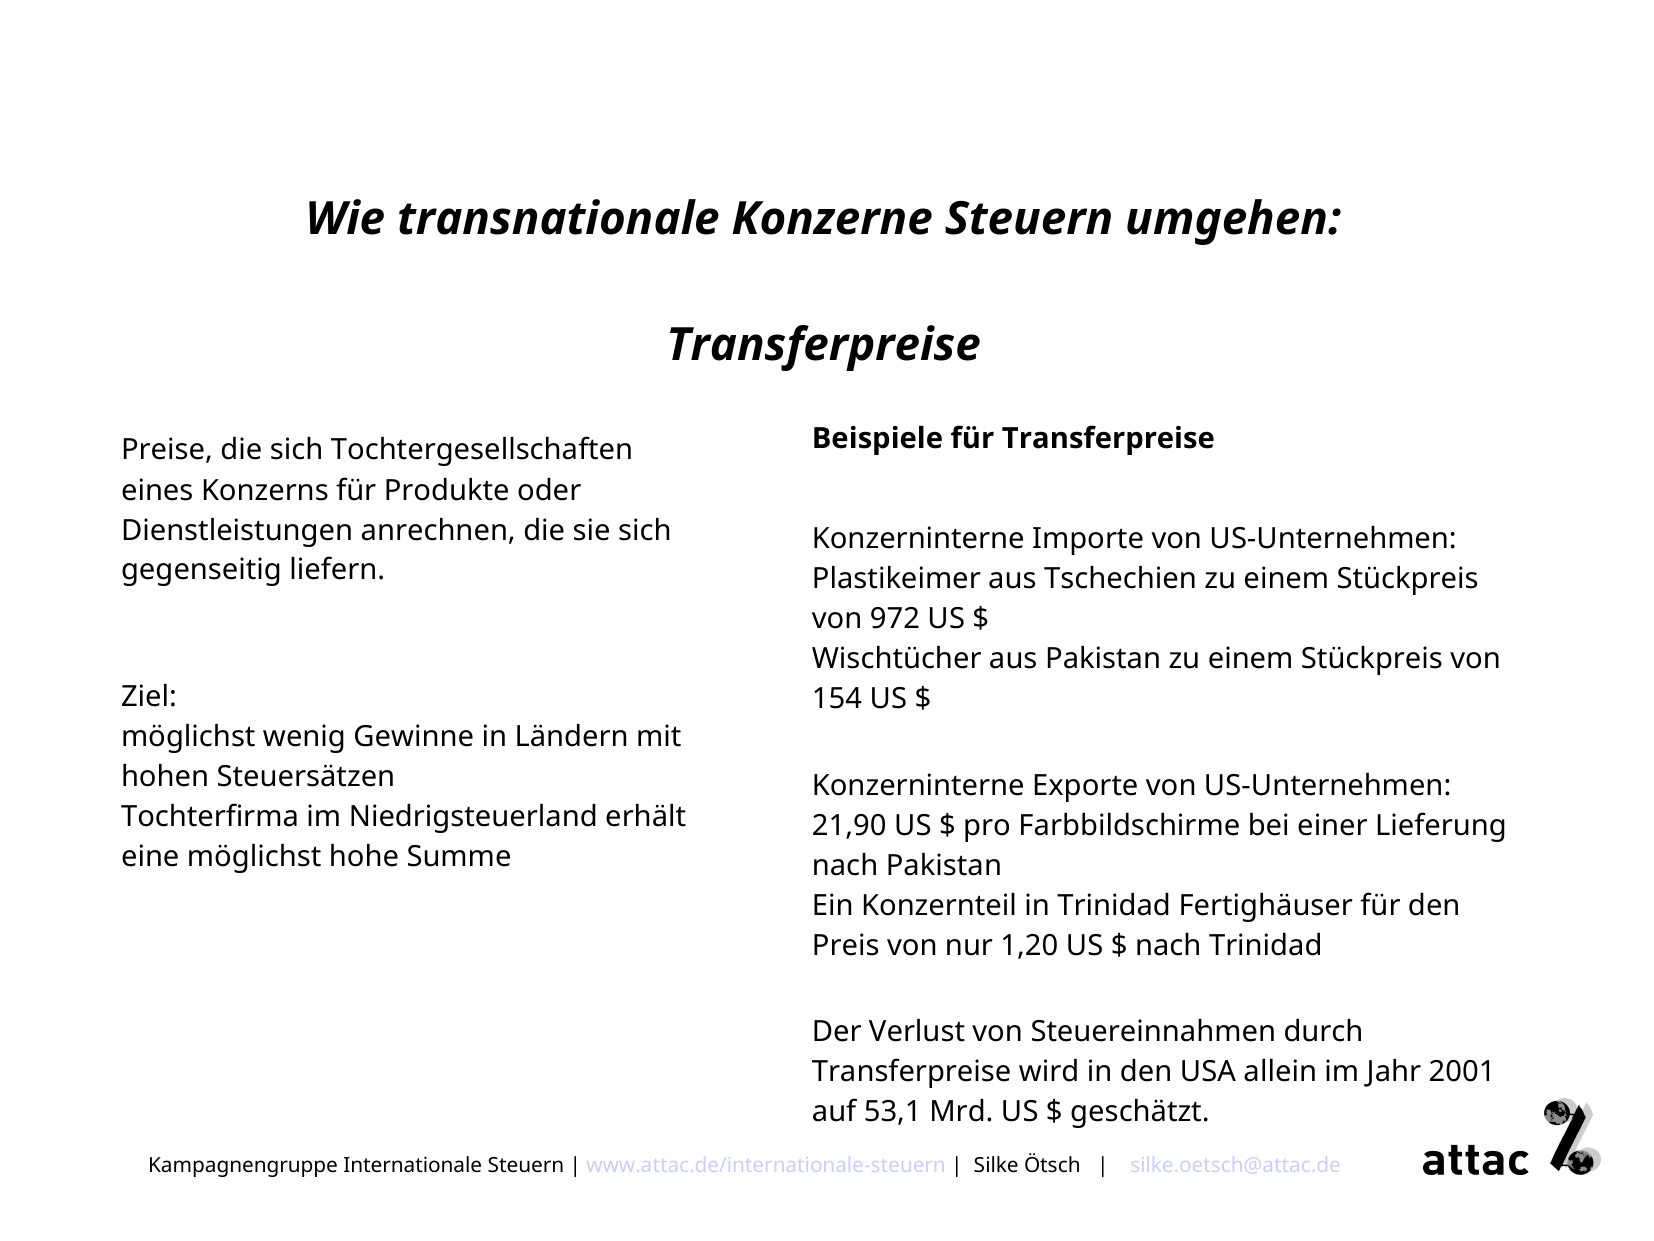

Wie transnationale Konzerne Steuern umgehen:
Transferpreise
Beispiele für Transferpreise
Konzerninterne Importe von US-Unternehmen:
Plastikeimer aus Tschechien zu einem Stückpreis von 972 US $
Wischtücher aus Pakistan zu einem Stückpreis von 154 US $
Konzerninterne Exporte von US-Unternehmen:
21,90 US $ pro Farbbildschirme bei einer Lieferung nach Pakistan
Ein Konzernteil in Trinidad Fertighäuser für den Preis von nur 1,20 US $ nach Trinidad
Der Verlust von Steuereinnahmen durch Transferpreise wird in den USA allein im Jahr 2001 auf 53,1 Mrd. US $ geschätzt.
Preise, die sich Tochtergesellschaften eines Konzerns für Produkte oder Dienstleistungen anrechnen, die sie sich gegenseitig liefern.
Ziel:
möglichst wenig Gewinne in Ländern mit hohen Steuersätzen
Tochterfirma im Niedrigsteuerland erhält eine möglichst hohe Summe
Kampagnengruppe Internationale Steuern | www.attac.de/internationale-steuern | Silke Ötsch | silke.oetsch@attac.de